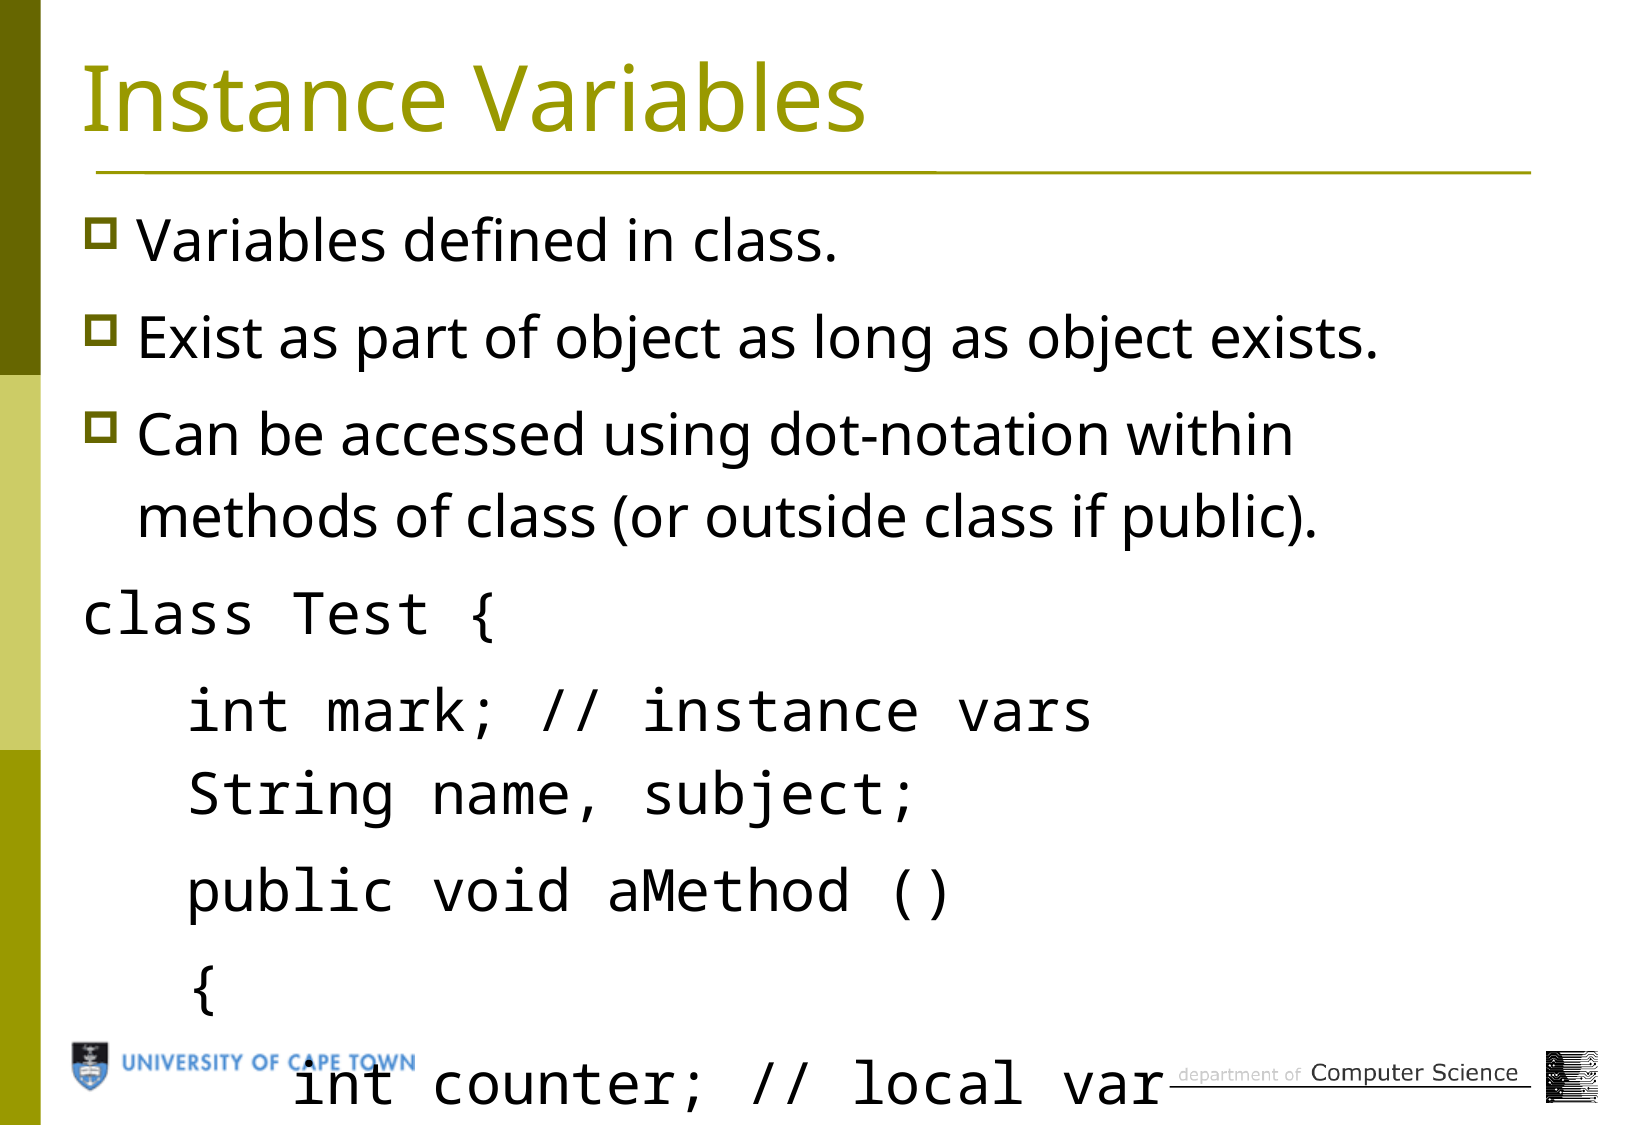

# Instance Variables
Variables defined in class.
Exist as part of object as long as object exists.
Can be accessed using dot-notation within methods of class (or outside class if public).
class Test {
 int mark; // instance vars
 String name, subject;
 public void aMethod ()
 {
 int counter; // local var
}